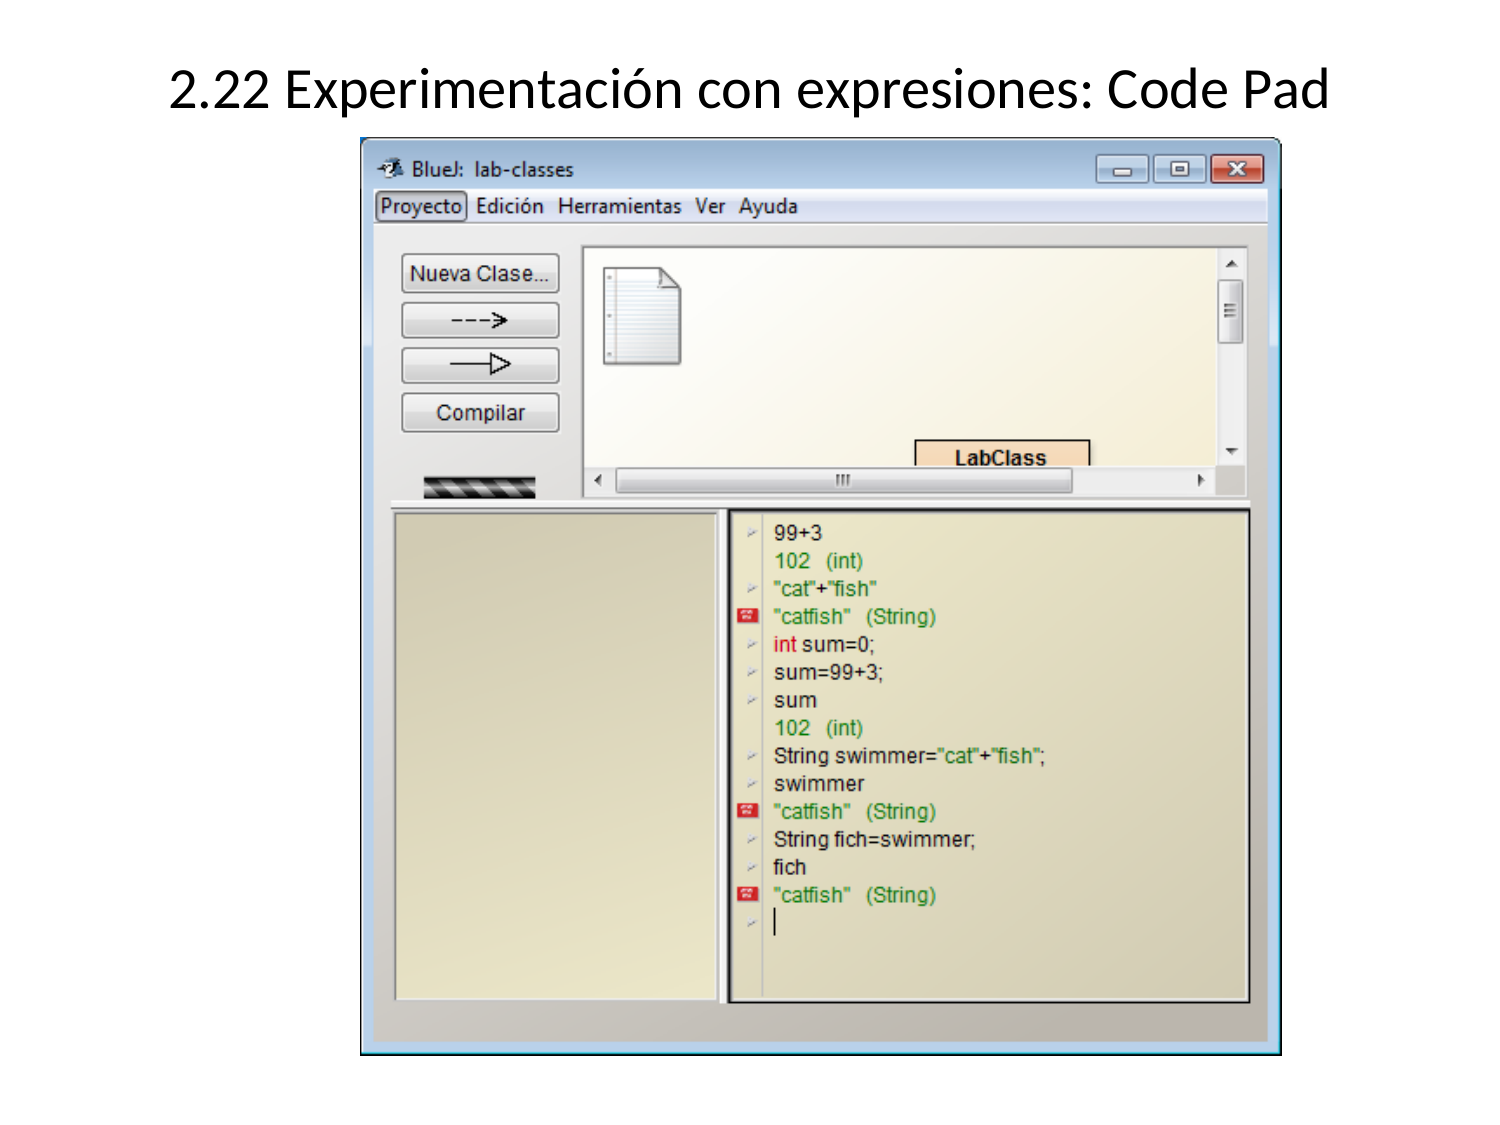

# 2.22 Experimentación con expresiones: Code Pad